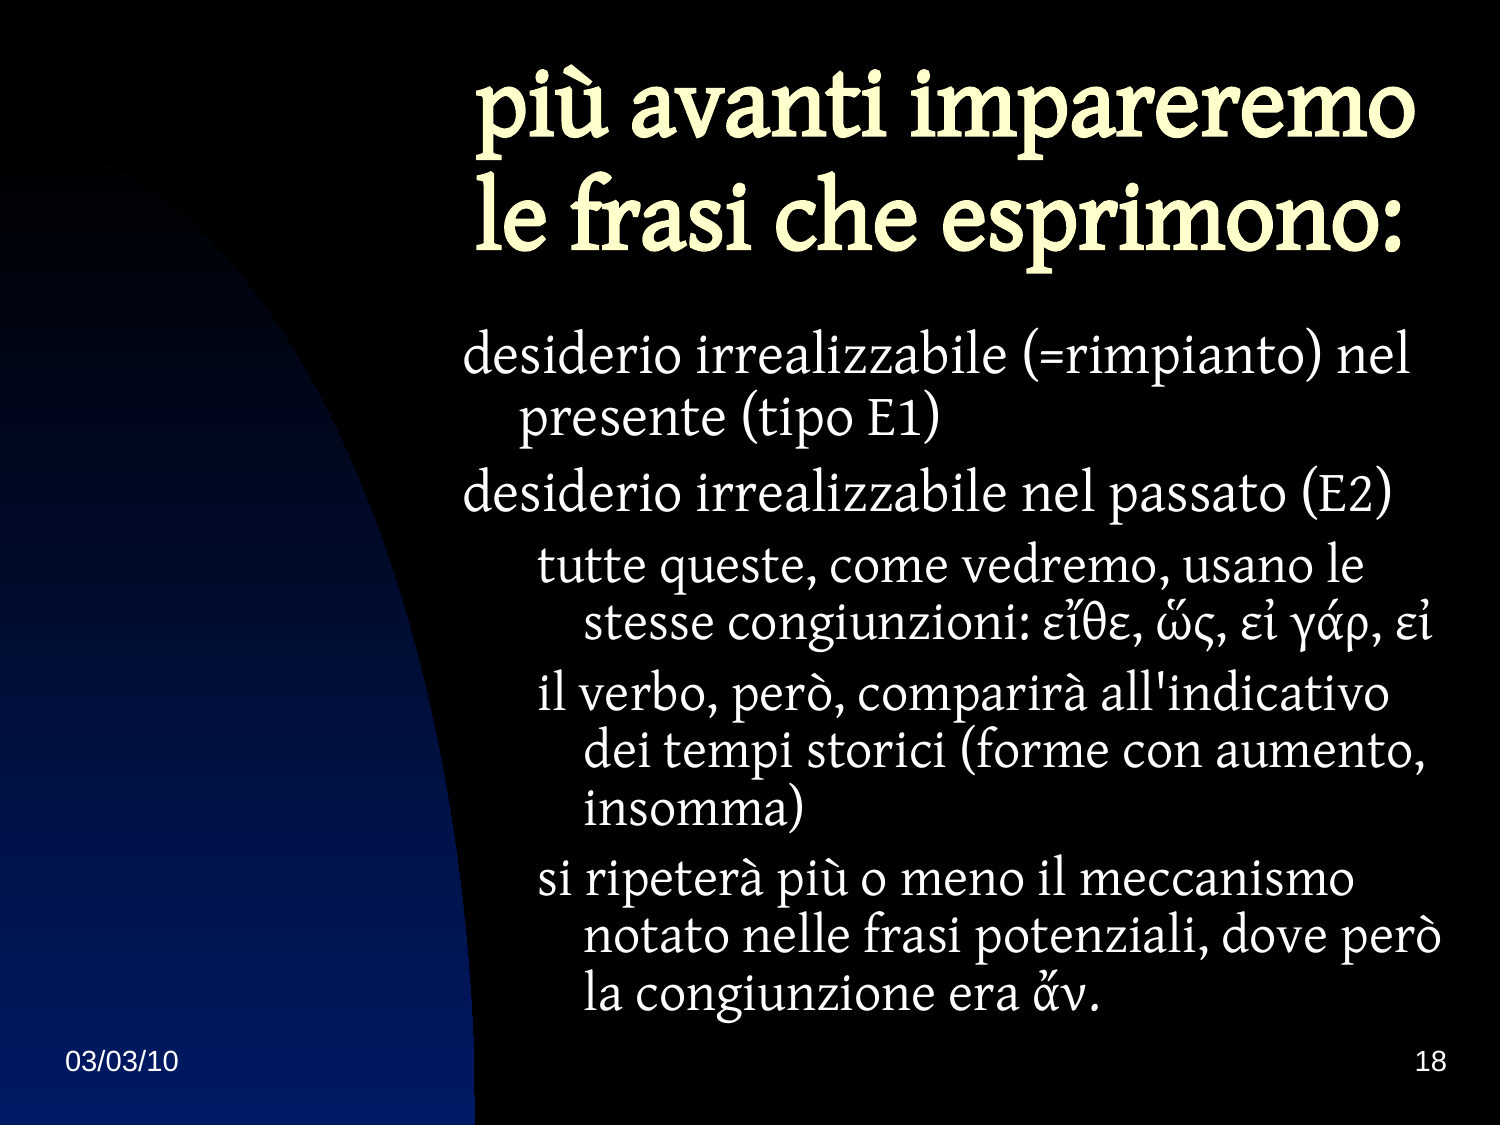

# più avanti impareremo le frasi che esprimono:
desiderio irrealizzabile (=rimpianto) nel presente (tipo E1)
desiderio irrealizzabile nel passato (E2)
tutte queste, come vedremo, usano le stesse congiunzioni: εἴθε, ὥς, εἰ γάρ, εἰ
il verbo, però, comparirà all'indicativo dei tempi storici (forme con aumento, insomma)
si ripeterà più o meno il meccanismo notato nelle frasi potenziali, dove però la congiunzione era ἄν.
18